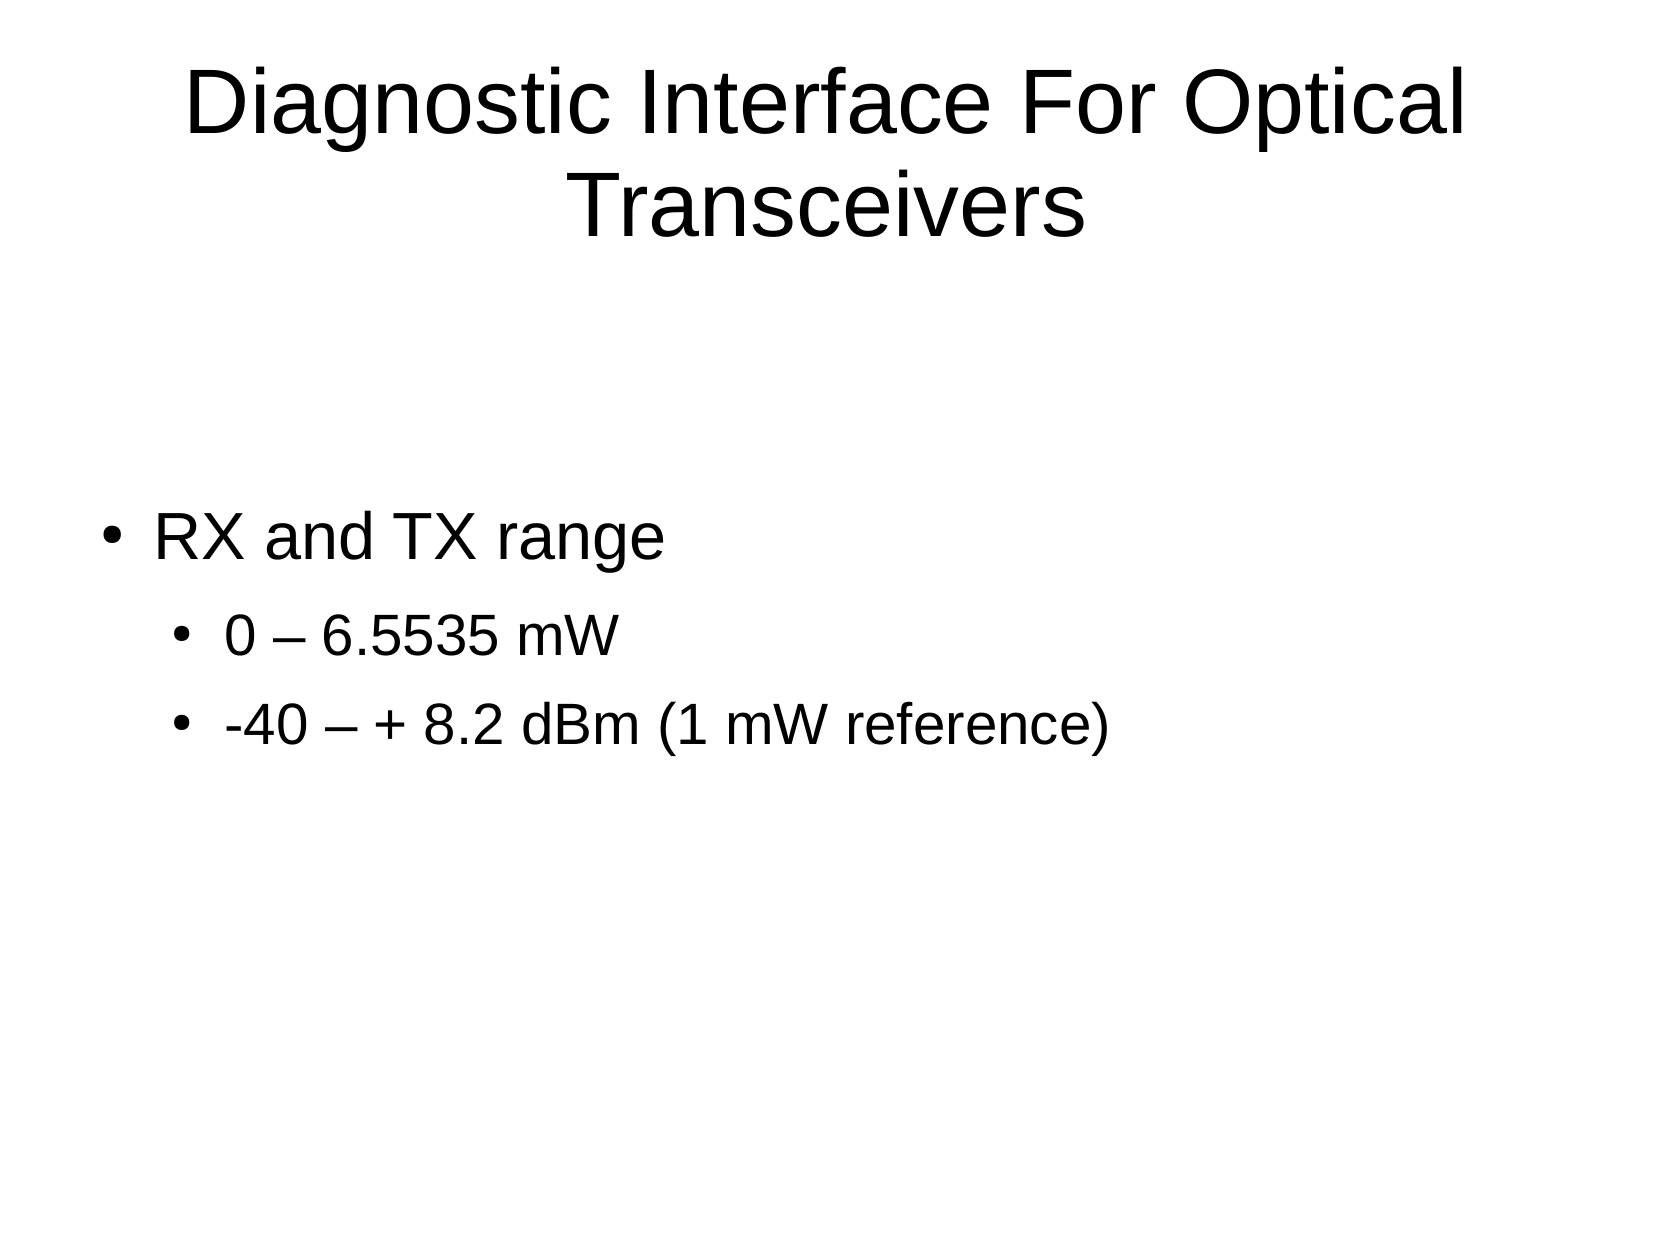

# Diagnostic Interface For Optical Transceivers
RX and TX range
0 – 6.5535 mW
-40 – + 8.2 dBm (1 mW reference)